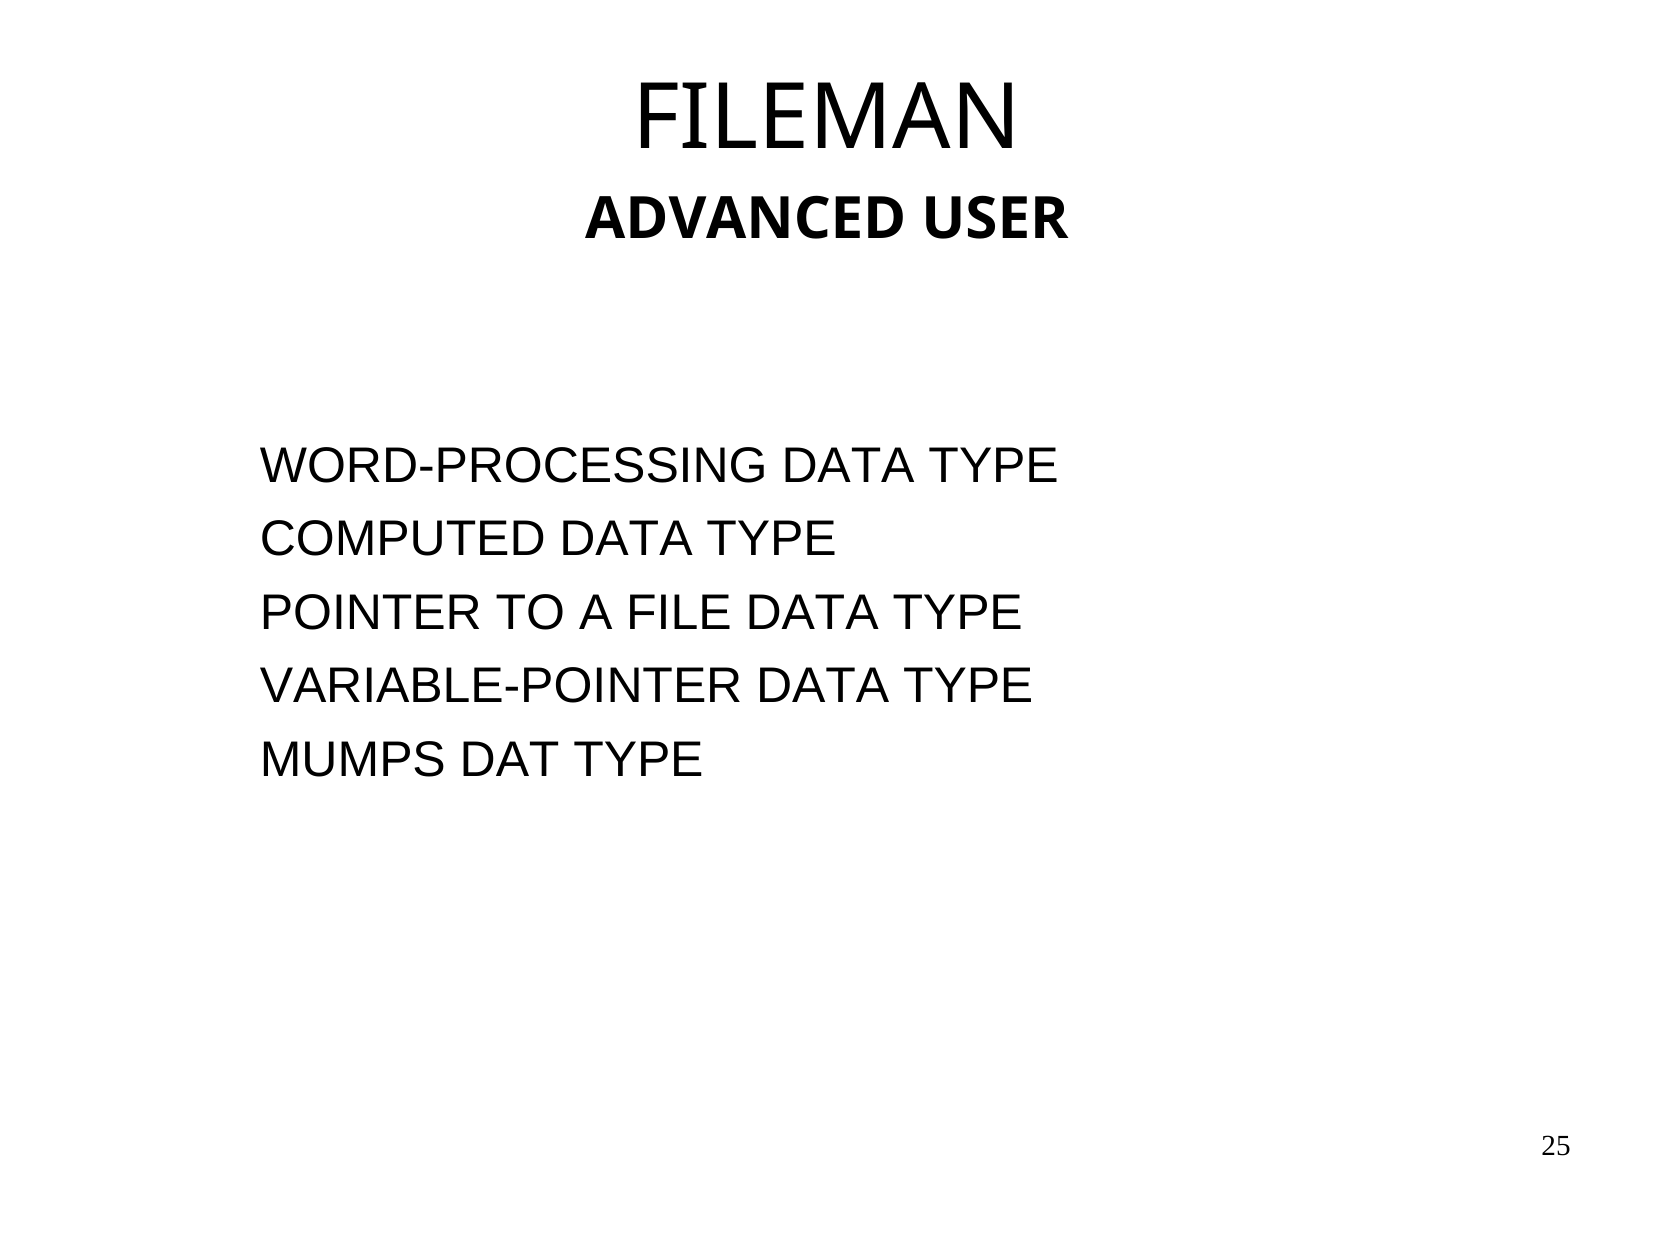

# FILEMAN ADVANCED USER
WORD-PROCESSING DATA TYPE
COMPUTED DATA TYPE
POINTER TO A FILE DATA TYPE
VARIABLE-POINTER DATA TYPE
MUMPS DAT TYPE
25